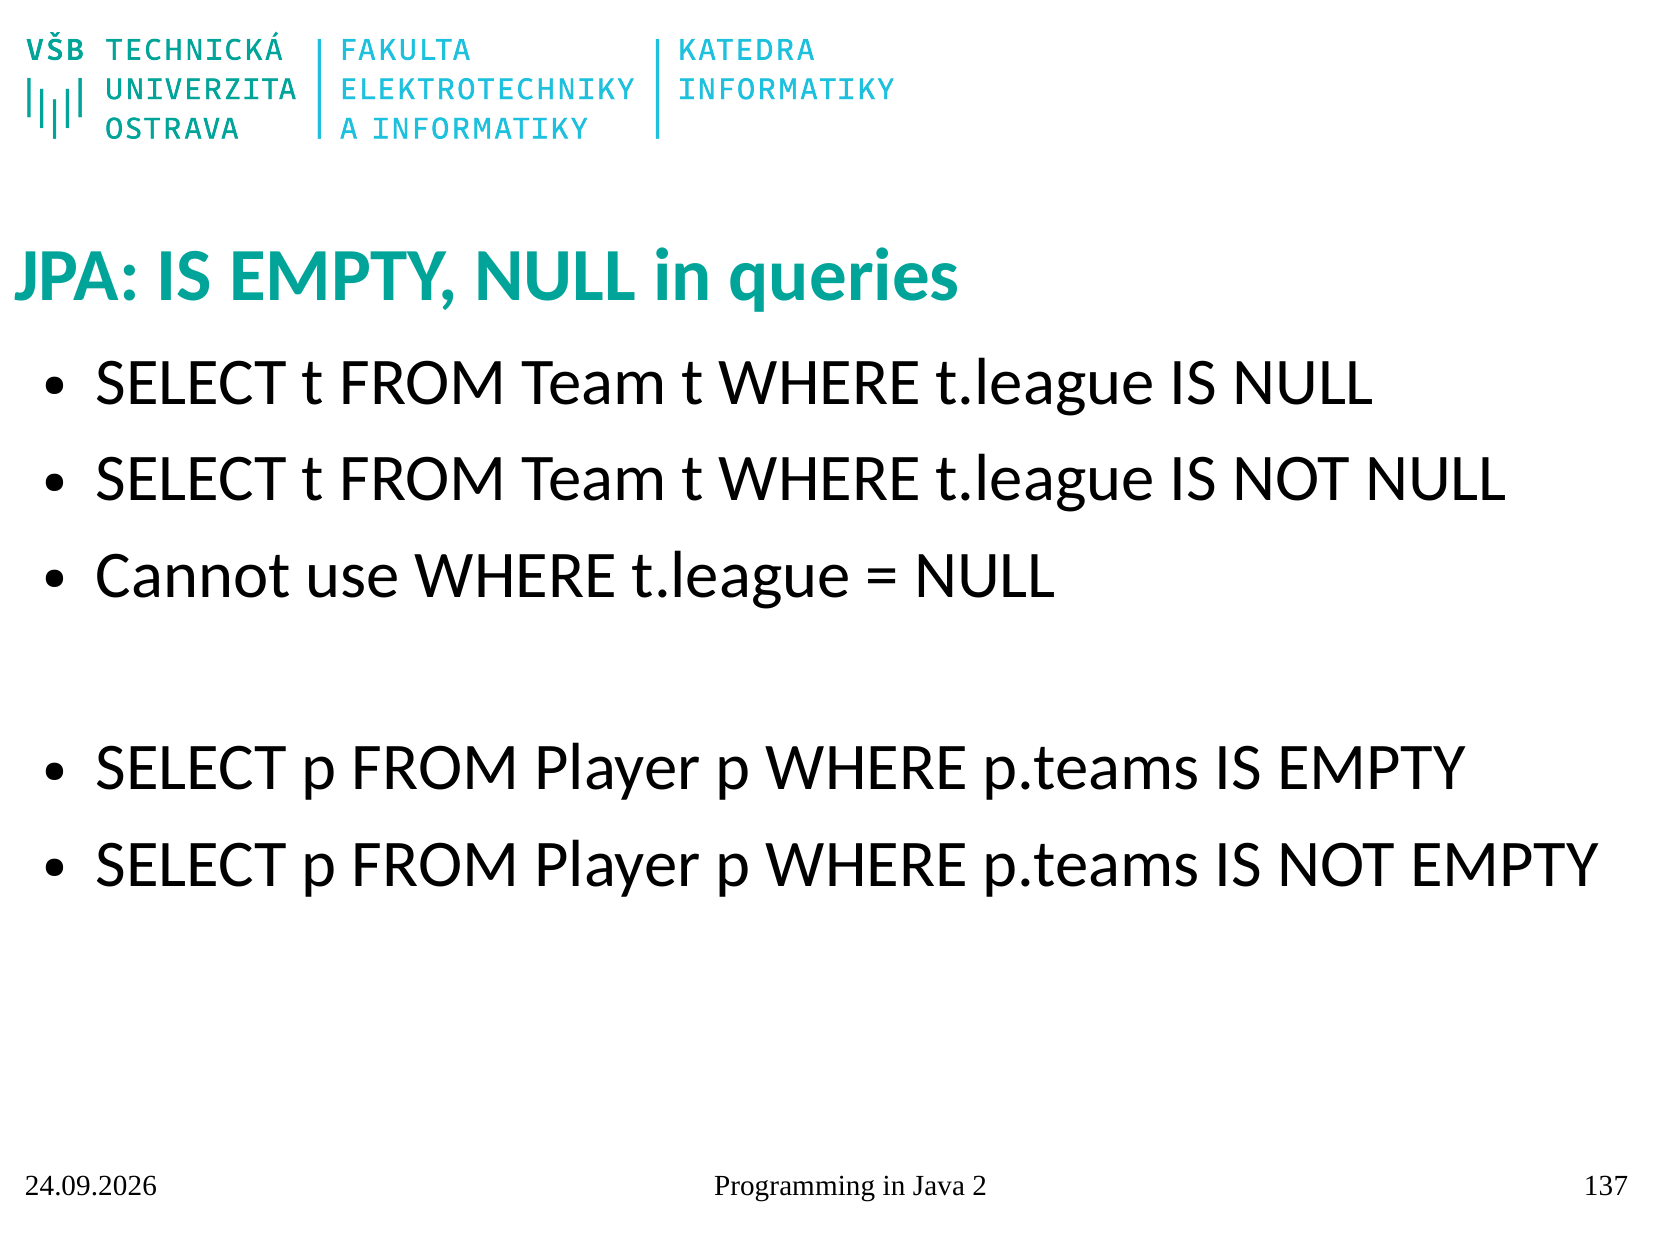

# JPA: IS EMPTY, NULL in queries
SELECT t FROM Team t WHERE t.league IS NULL
SELECT t FROM Team t WHERE t.league IS NOT NULL
Cannot use WHERE t.league = NULL
SELECT p FROM Player p WHERE p.teams IS EMPTY
SELECT p FROM Player p WHERE p.teams IS NOT EMPTY
Programming in Java 2
137